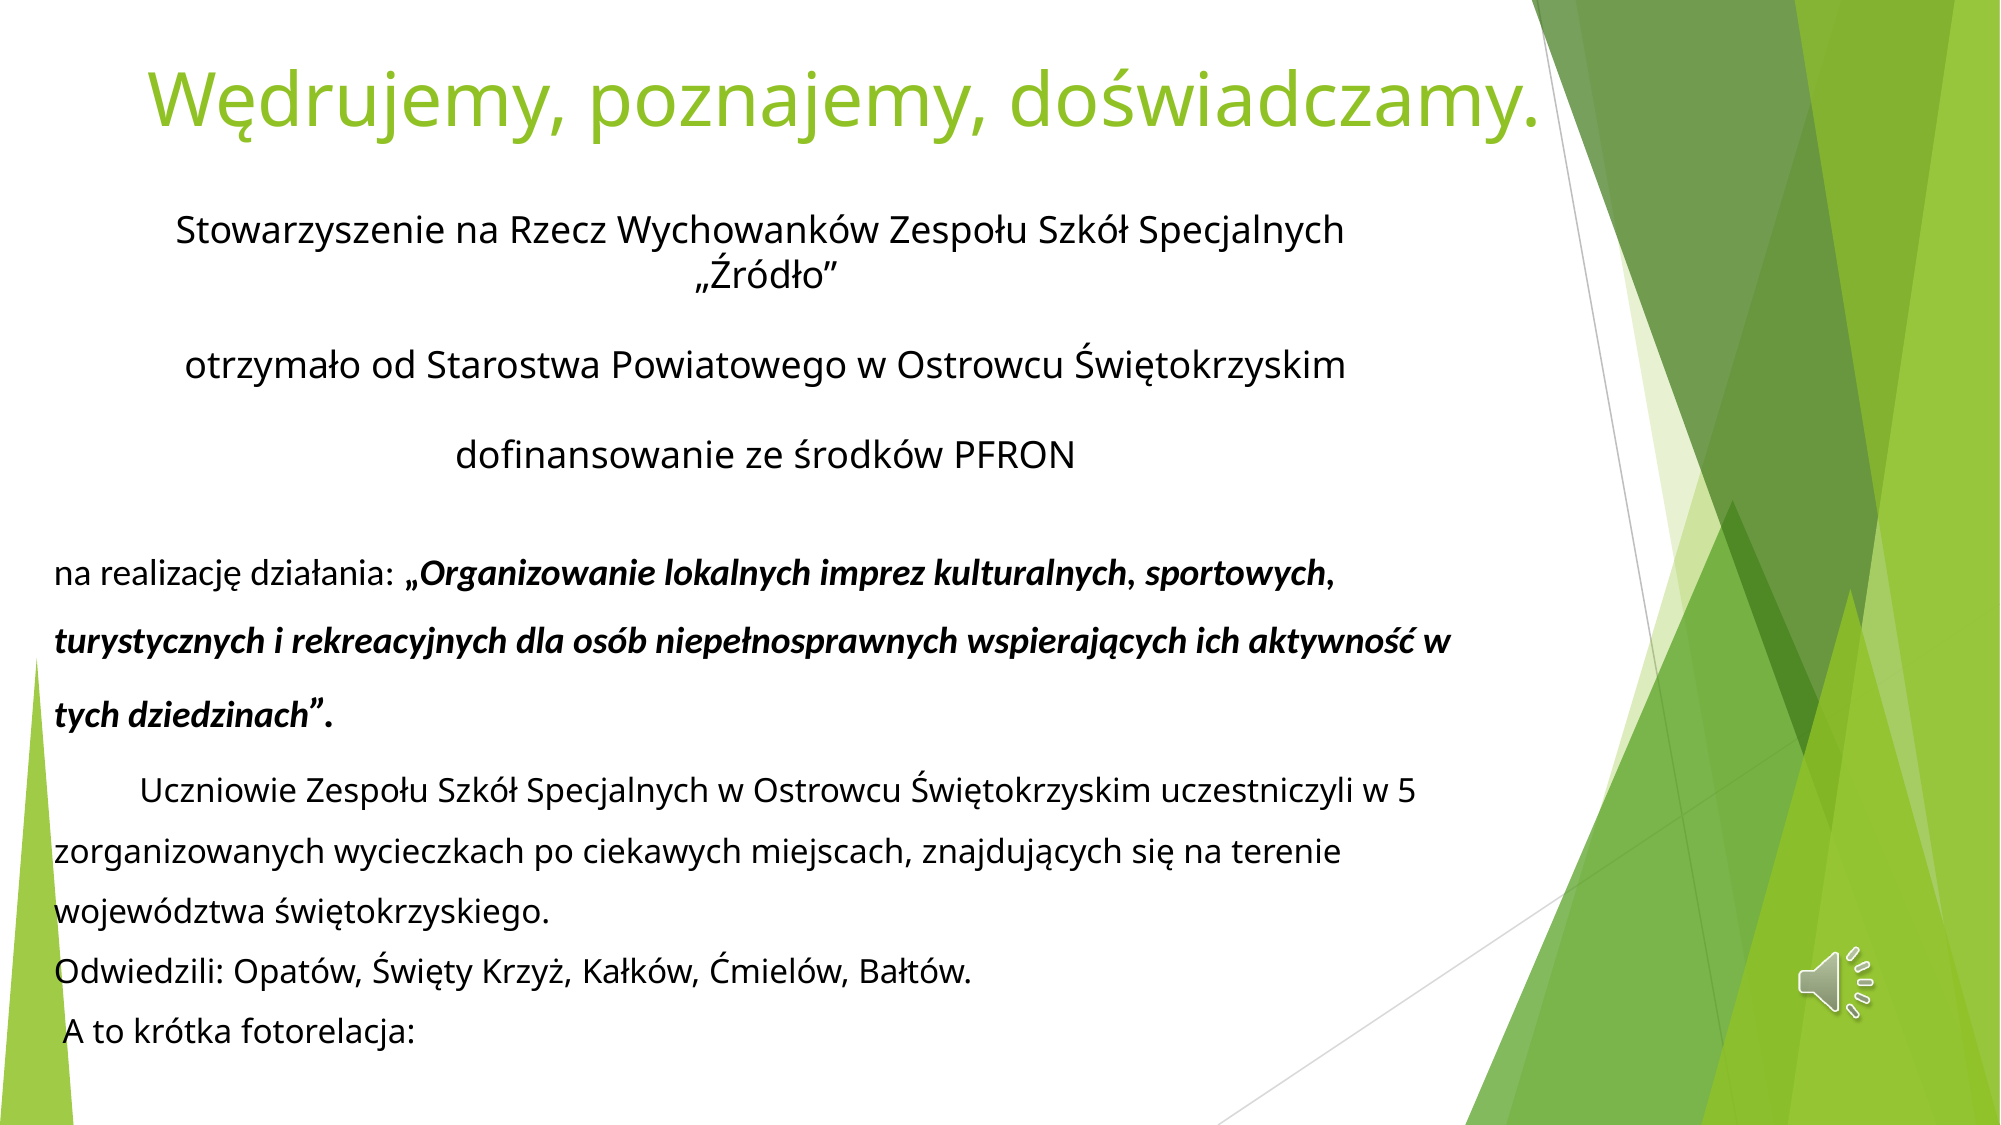

# Wędrujemy, poznajemy, doświadczamy.
Stowarzyszenie na Rzecz Wychowanków Zespołu Szkół Specjalnych
„Źródło”
 otrzymało od Starostwa Powiatowego w Ostrowcu Świętokrzyskim
dofinansowanie ze środków PFRON
na realizację działania: „Organizowanie lokalnych imprez kulturalnych, sportowych, turystycznych i rekreacyjnych dla osób niepełnosprawnych wspierających ich aktywność w tych dziedzinach”.
 Uczniowie Zespołu Szkół Specjalnych w Ostrowcu Świętokrzyskim uczestniczyli w 5 zorganizowanych wycieczkach po ciekawych miejscach, znajdujących się na terenie województwa świętokrzyskiego.
Odwiedzili: Opatów, Święty Krzyż, Kałków, Ćmielów, Bałtów.
 A to krótka fotorelacja: